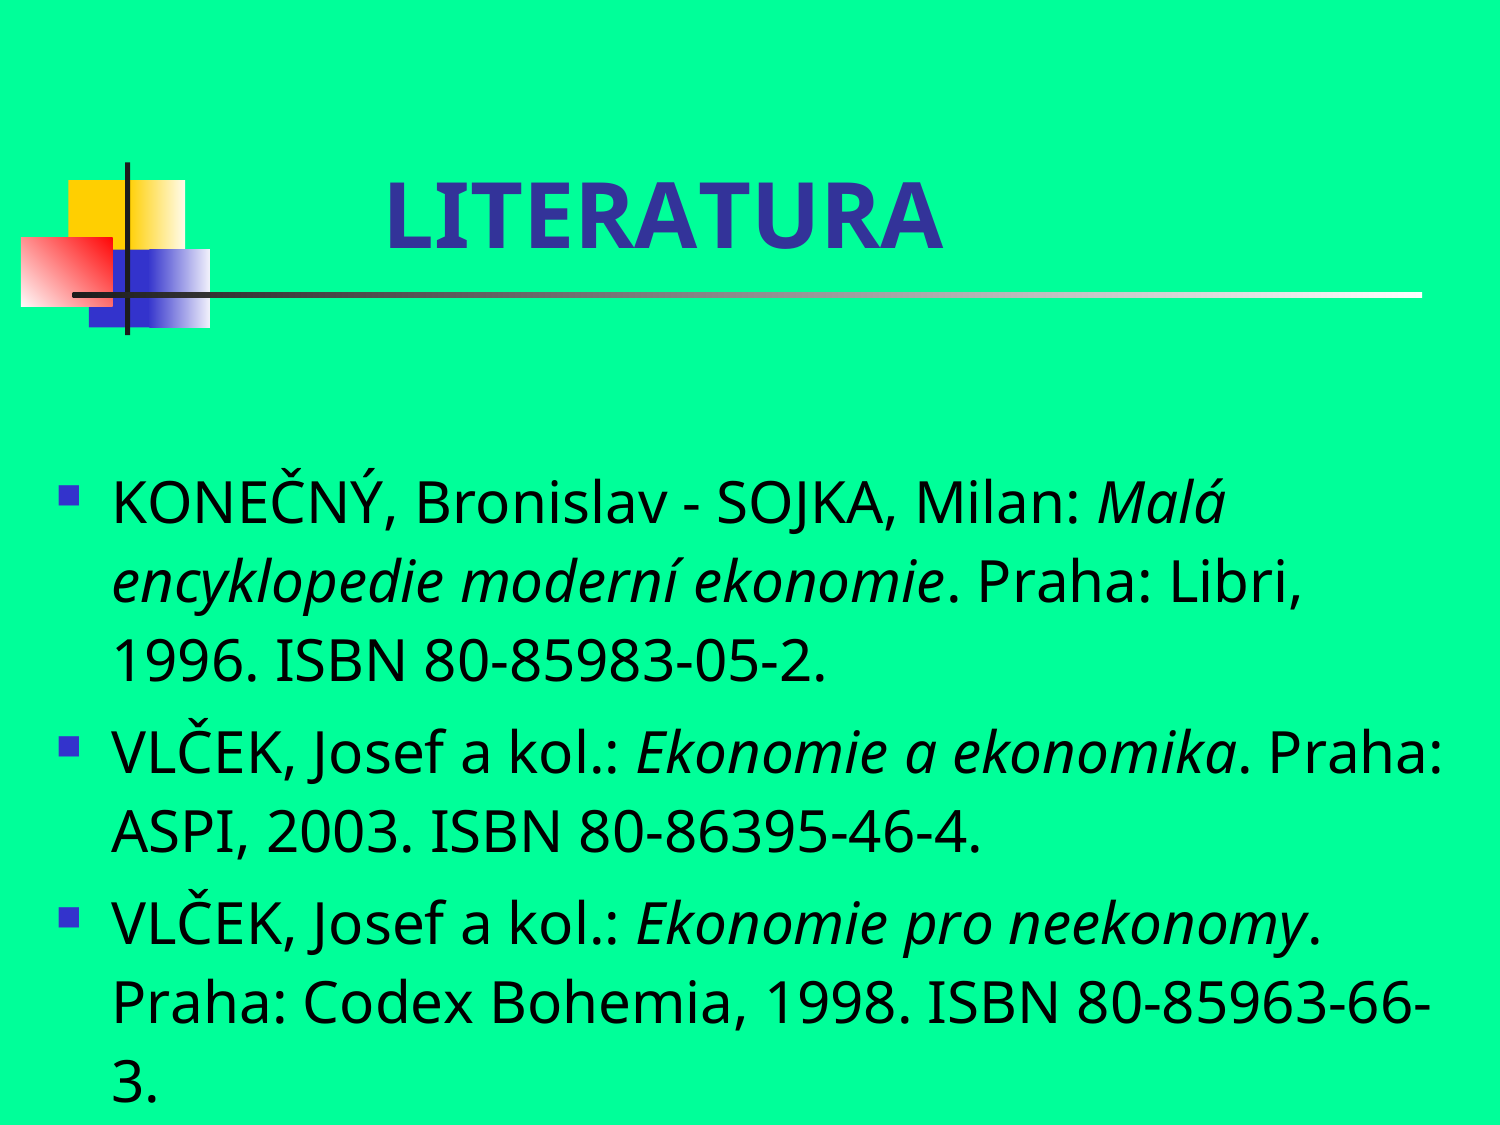

# LITERATURA
KONEČNÝ, Bronislav - SOJKA, Milan: Malá encyklopedie moderní ekonomie. Praha: Libri, 1996. ISBN 80-85983-05-2.
VLČEK, Josef a kol.: Ekonomie a ekonomika. Praha: ASPI, 2003. ISBN 80-86395-46-4.
VLČEK, Josef a kol.: Ekonomie pro neekonomy. Praha: Codex Bohemia, 1998. ISBN 80-85963-66-3.